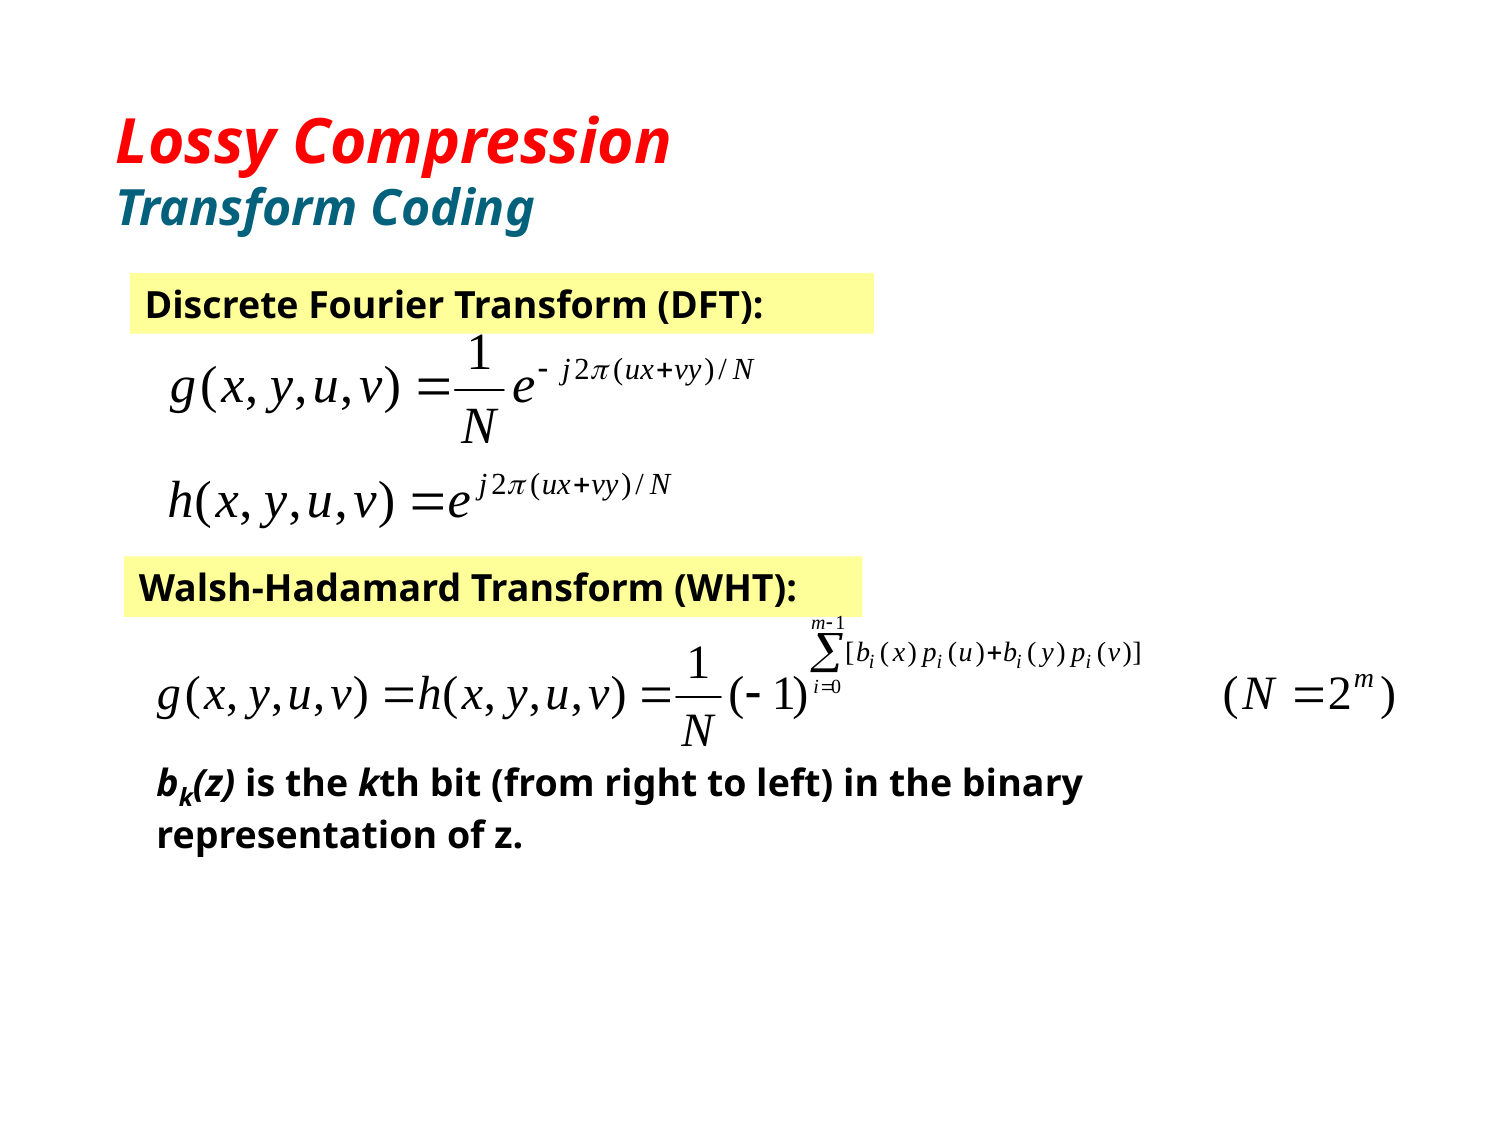

Lossy Compression
Transform Coding
Discrete Fourier Transform (DFT):
Walsh-Hadamard Transform (WHT):
bk(z) is the kth bit (from right to left) in the binary representation of z.